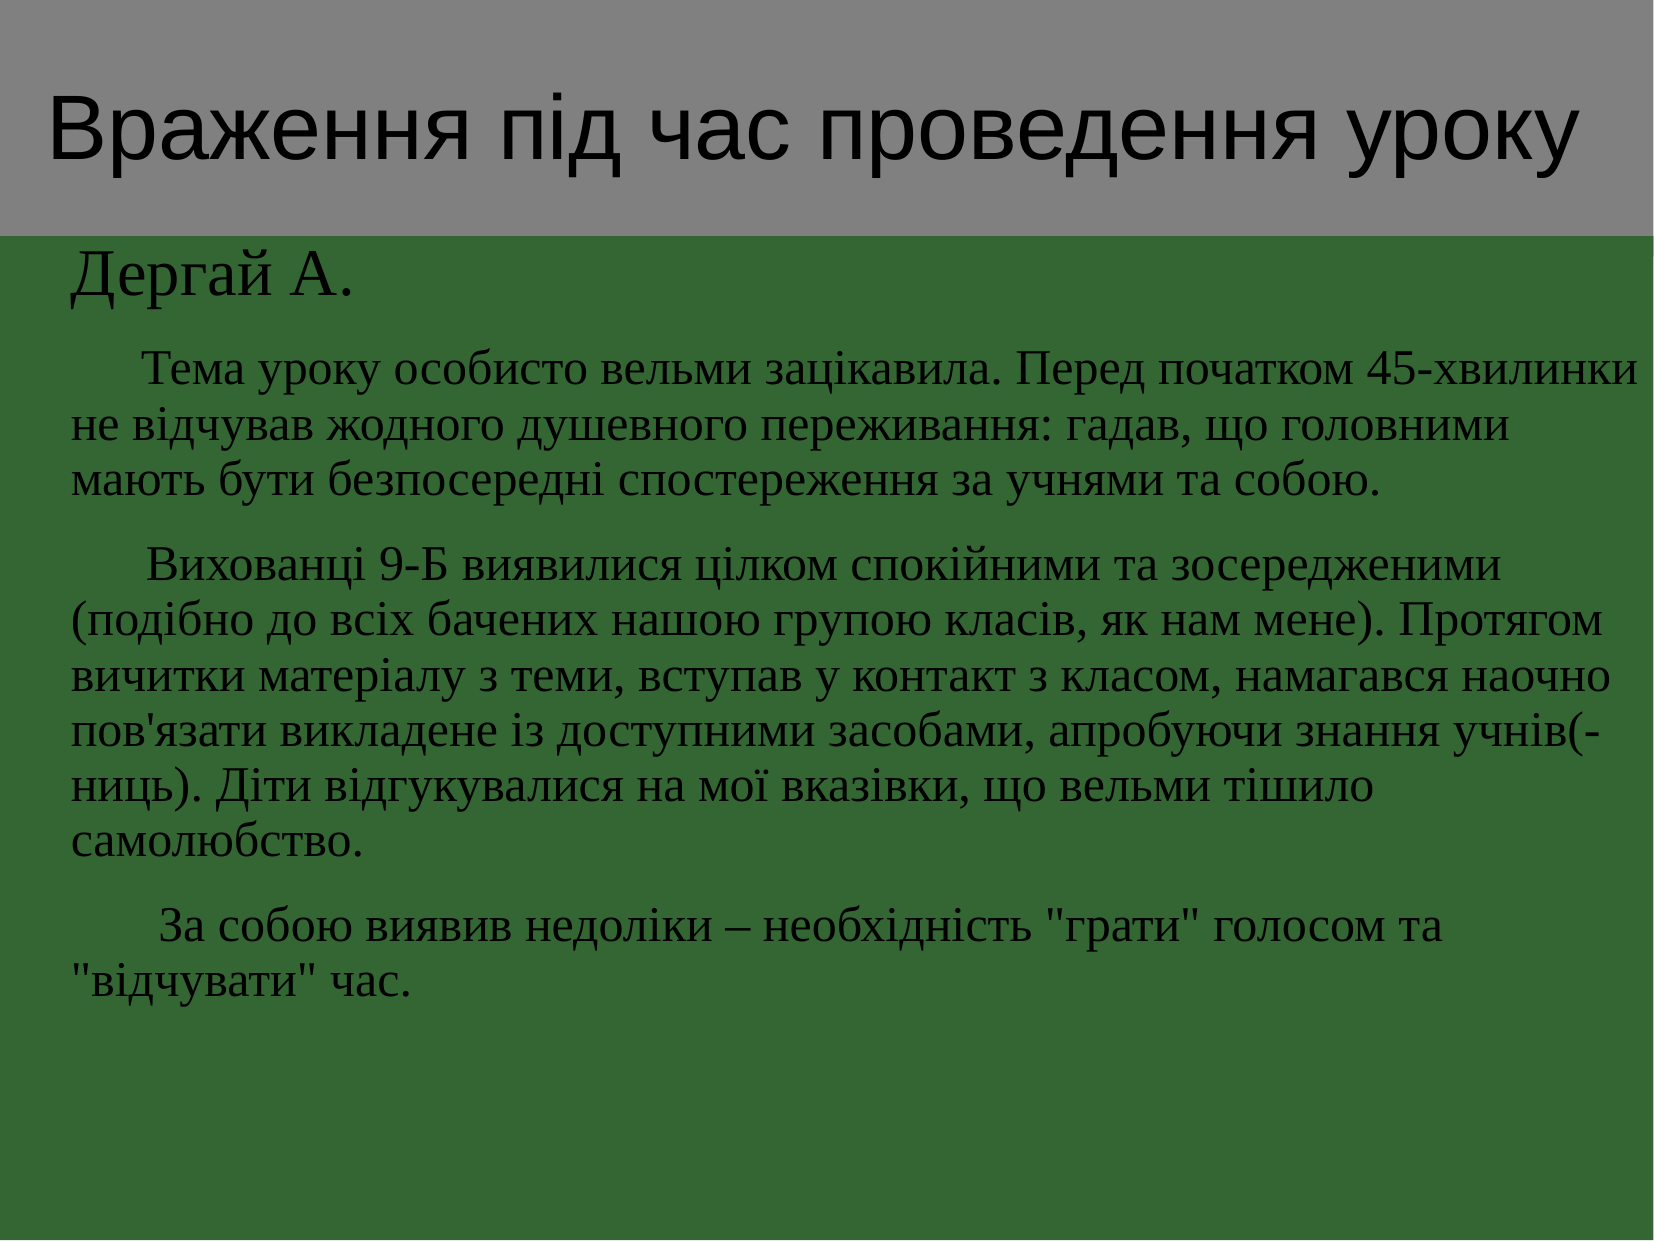

# Враження під час проведення уроку
Дергай А.
 Тема уроку особисто вельми зацікавила. Перед початком 45-хвилинки не відчував жодного душевного переживання: гадав, що головними мають бути безпосередні спостереження за учнями та собою.
 Вихованці 9-Б виявилися цілком спокійними та зосередженими (подібно до всіх бачених нашою групою класів, як нам мене). Протягом вичитки матеріалу з теми, вступав у контакт з класом, намагався наочно пов'язати викладене із доступними засобами, апробуючи знання учнів(-ниць). Діти відгукувалися на мої вказівки, що вельми тішило самолюбство.
 За собою виявив недоліки – необхідність "грати" голосом та "відчувати" час.